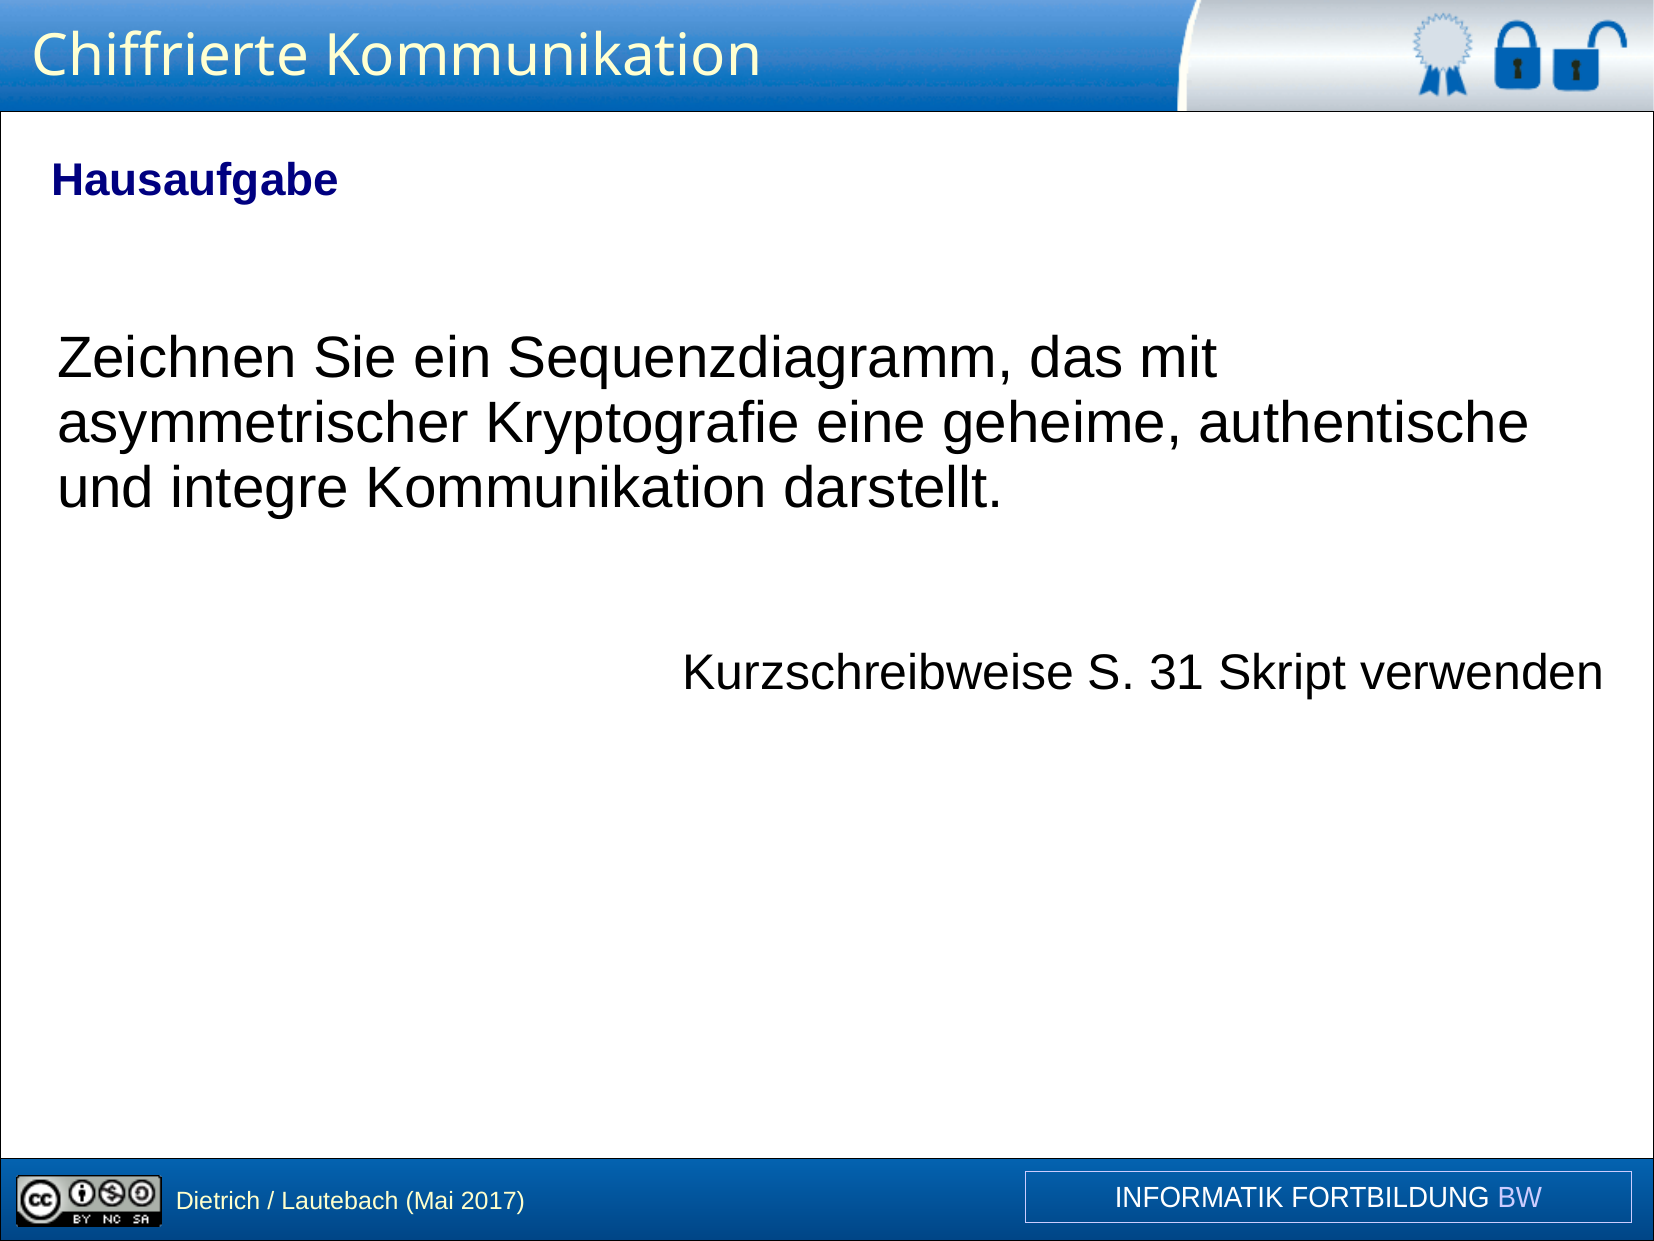

# Chiffrierte Kommunikation
Hausaufgabe
Zeichnen Sie ein Sequenzdiagramm, das mit asymmetrischer Kryptografie eine geheime, authentische und integre Kommunikation darstellt.
Kurzschreibweise S. 31 Skript verwenden
44